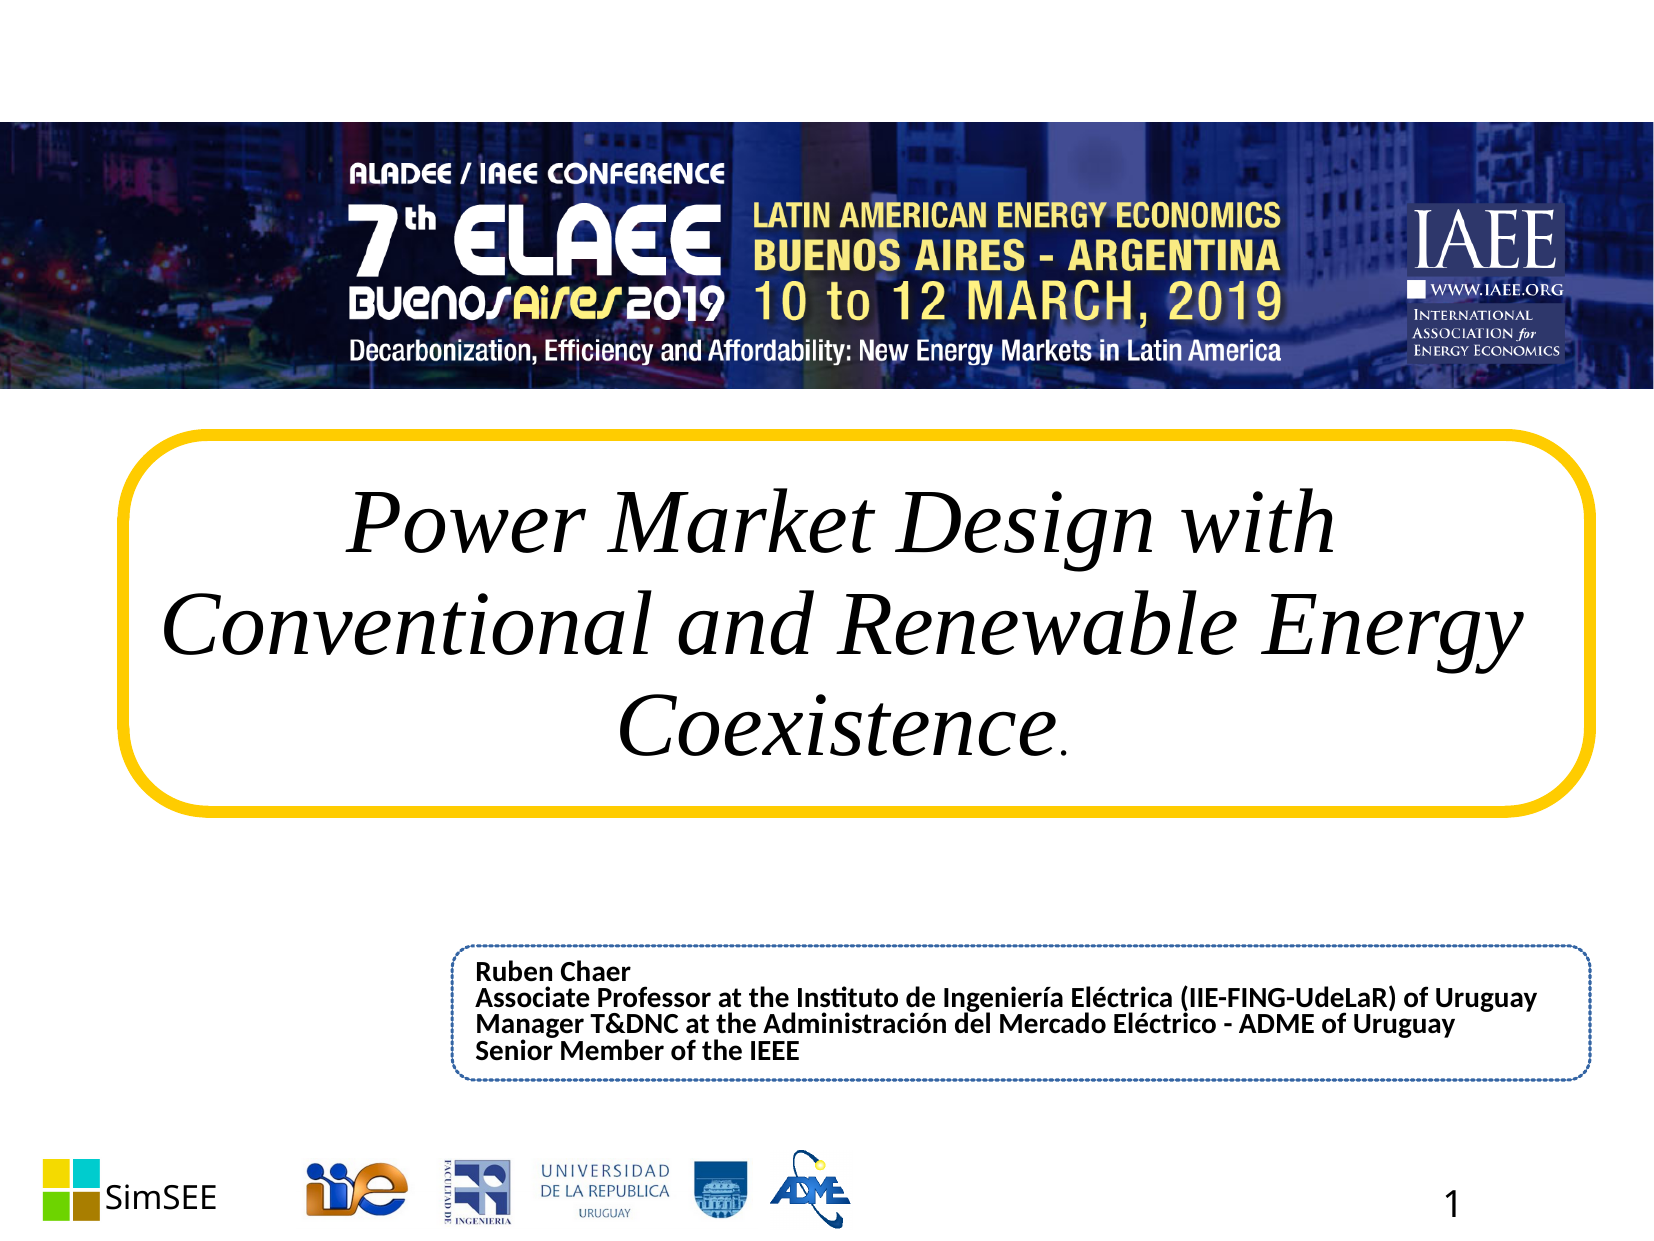

Power Market Design with Conventional and Renewable Energy Coexistence.
Ruben Chaer
Associate Professor at the Instituto de Ingeniería Eléctrica (IIE-FING-UdeLaR) of Uruguay
Manager T&DNC at the Administración del Mercado Eléctrico - ADME of Uruguay
Senior Member of the IEEE